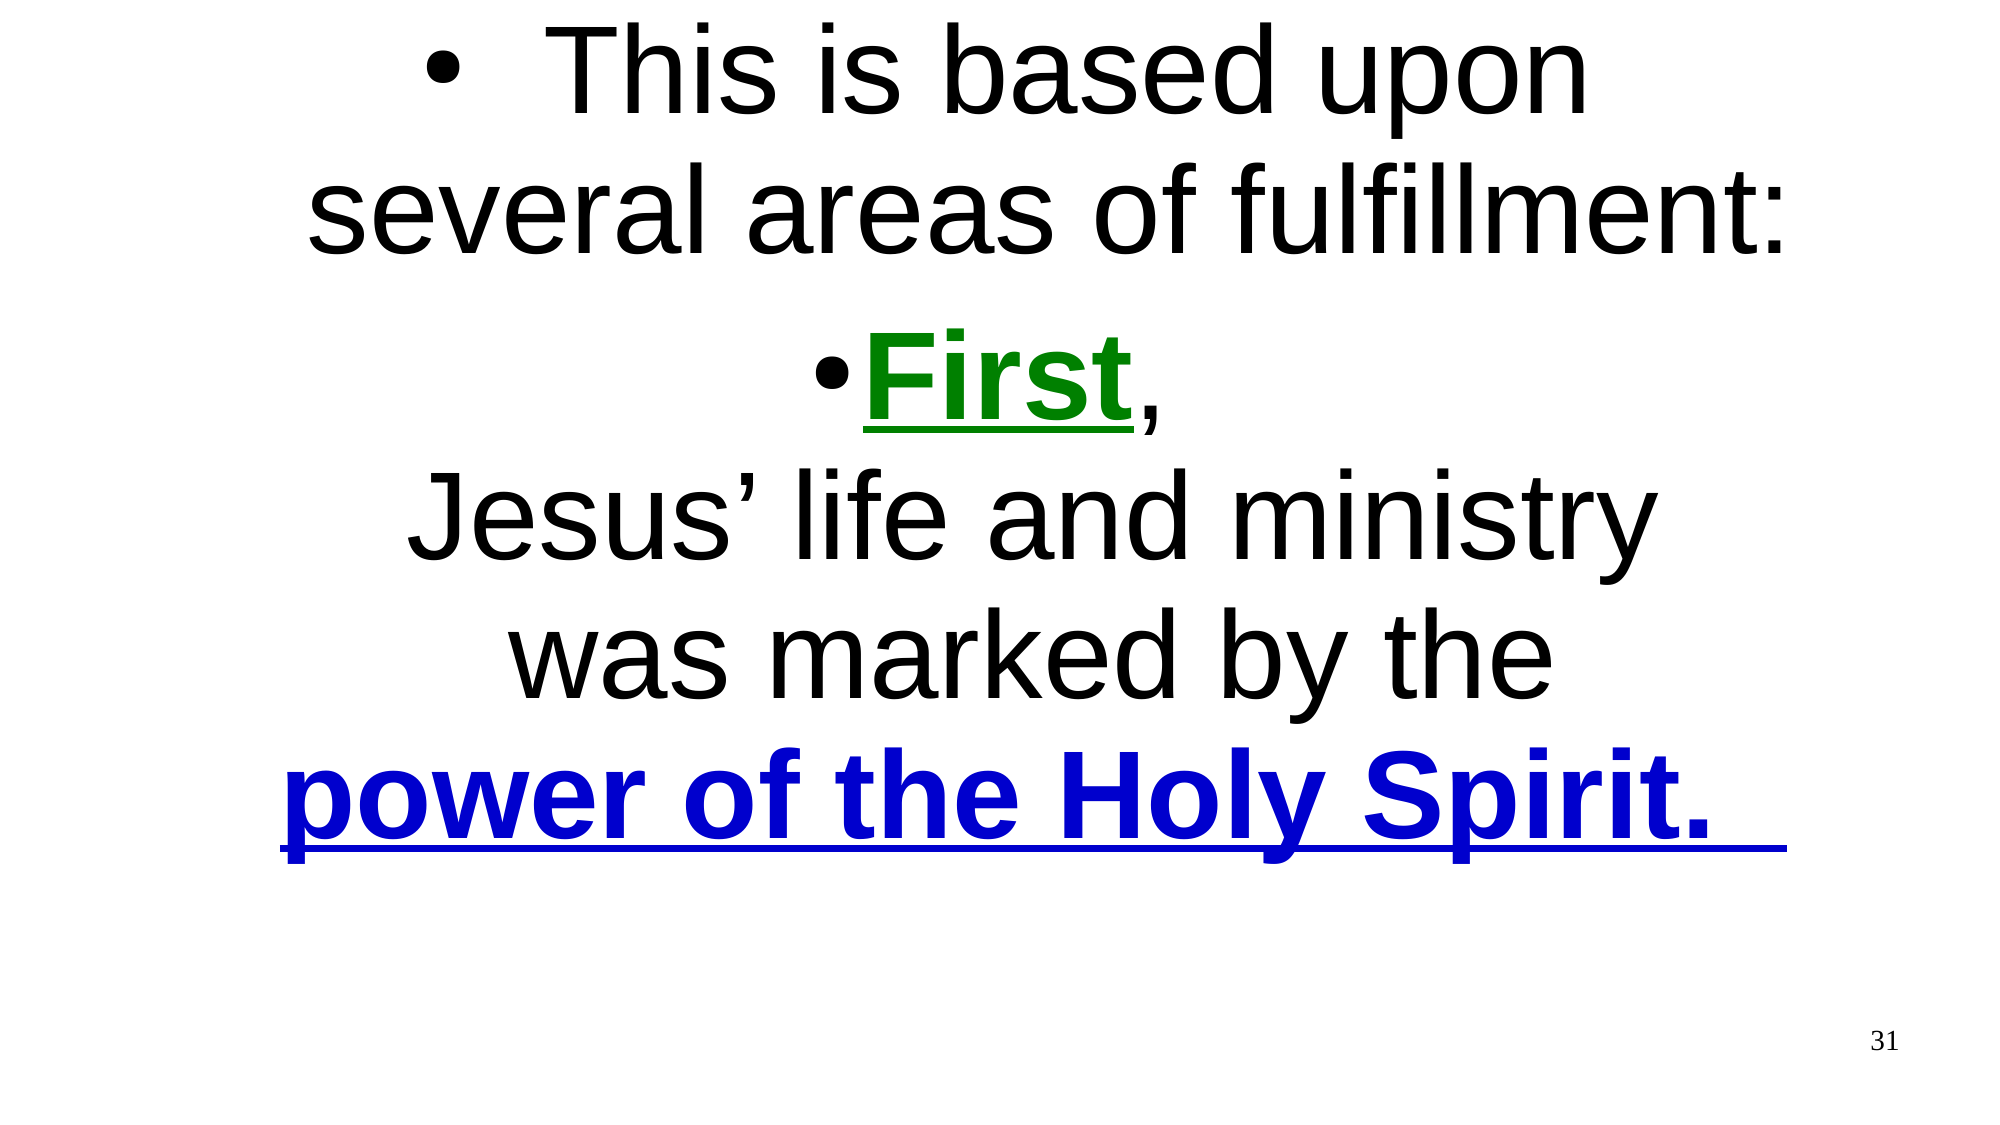

# This is based upon several areas of fulfillment:
First,
Jesus’ life and ministry
 was marked by the
power of the Holy Spirit.
31